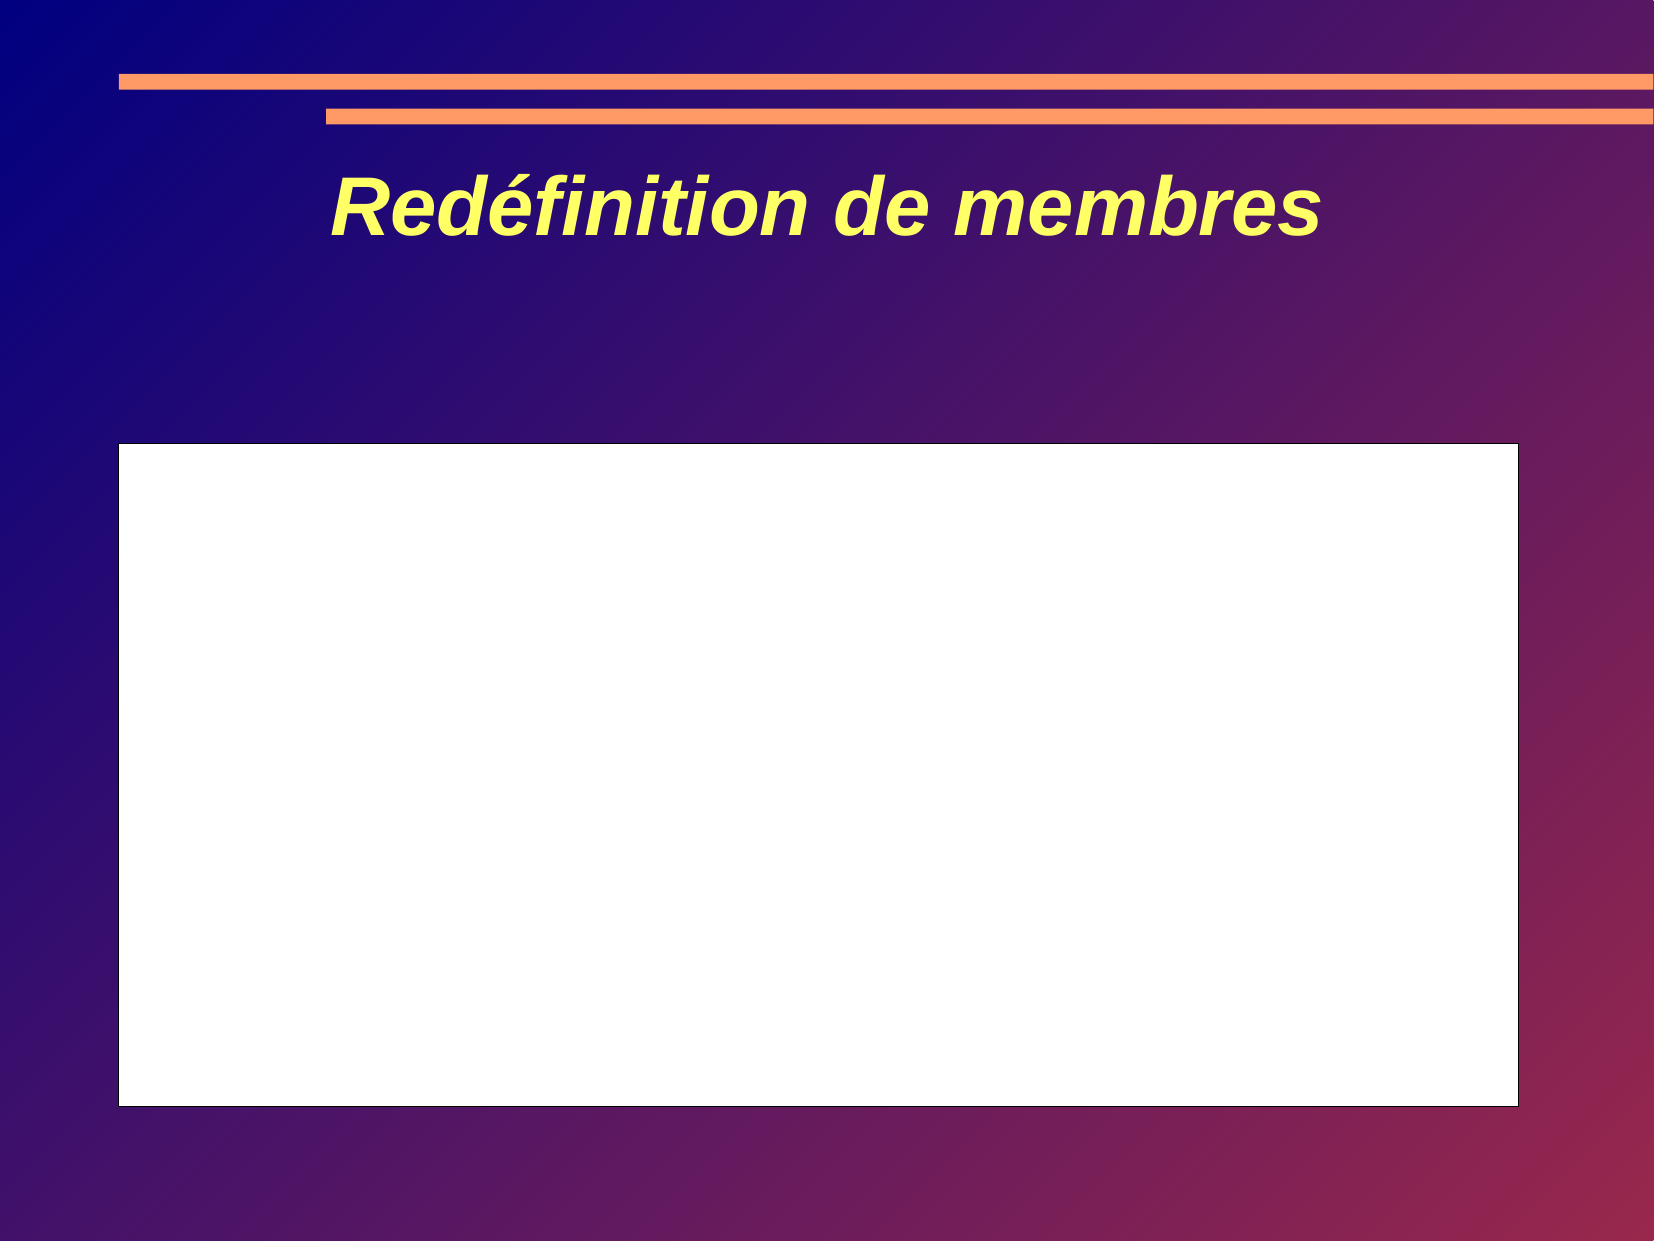

# Redéfinition de membres
	class CForme
	{
		public void Dessine()
		{
			Dessine_cadre();
			Dessine_hachures_cadre();
		}
	}
	class CRond : CForme
	{
		new public void Dessine()		// Redéfinition.
		{
			Dessine_cadre()
			Dessine_cercle_inscrit();
		}
	}